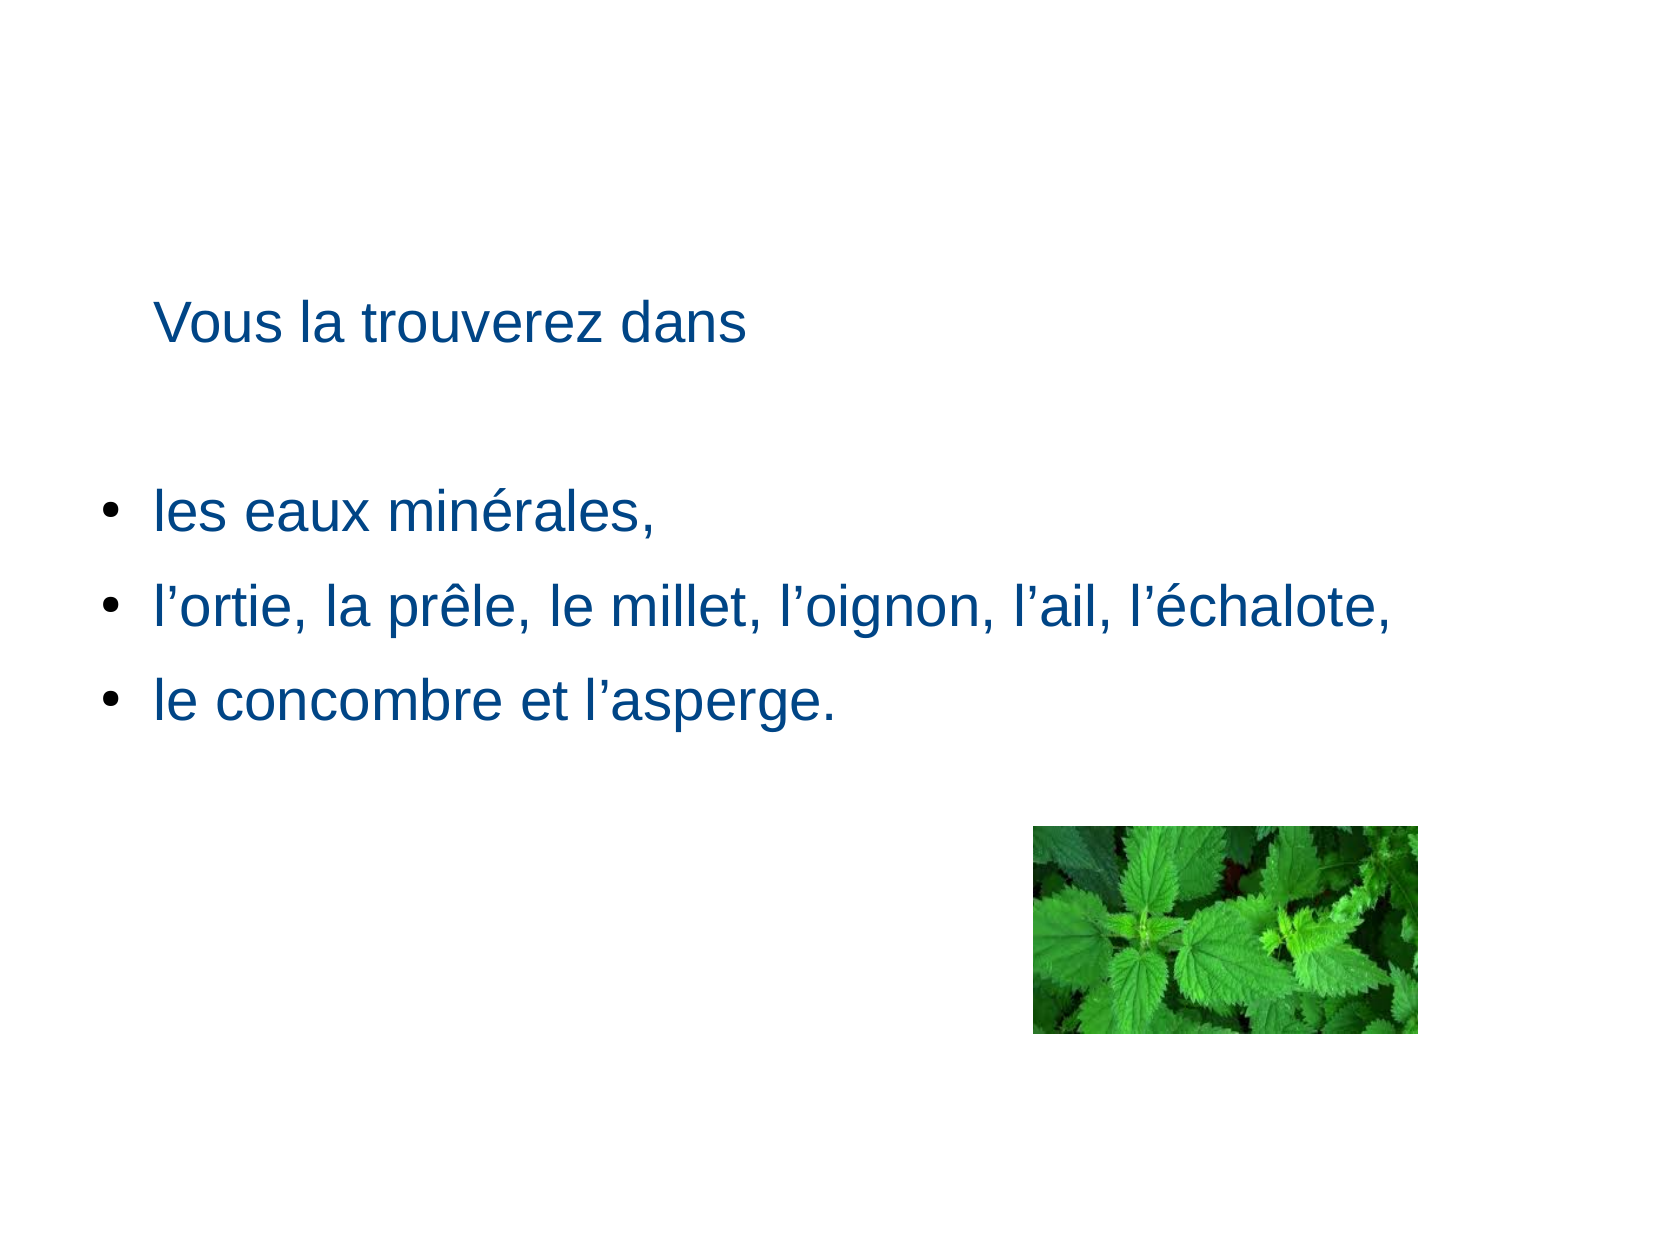

# Vous la trouverez dans
les eaux minérales,
l’ortie, la prêle, le millet, l’oignon, l’ail, l’échalote,
le concombre et l’asperge.